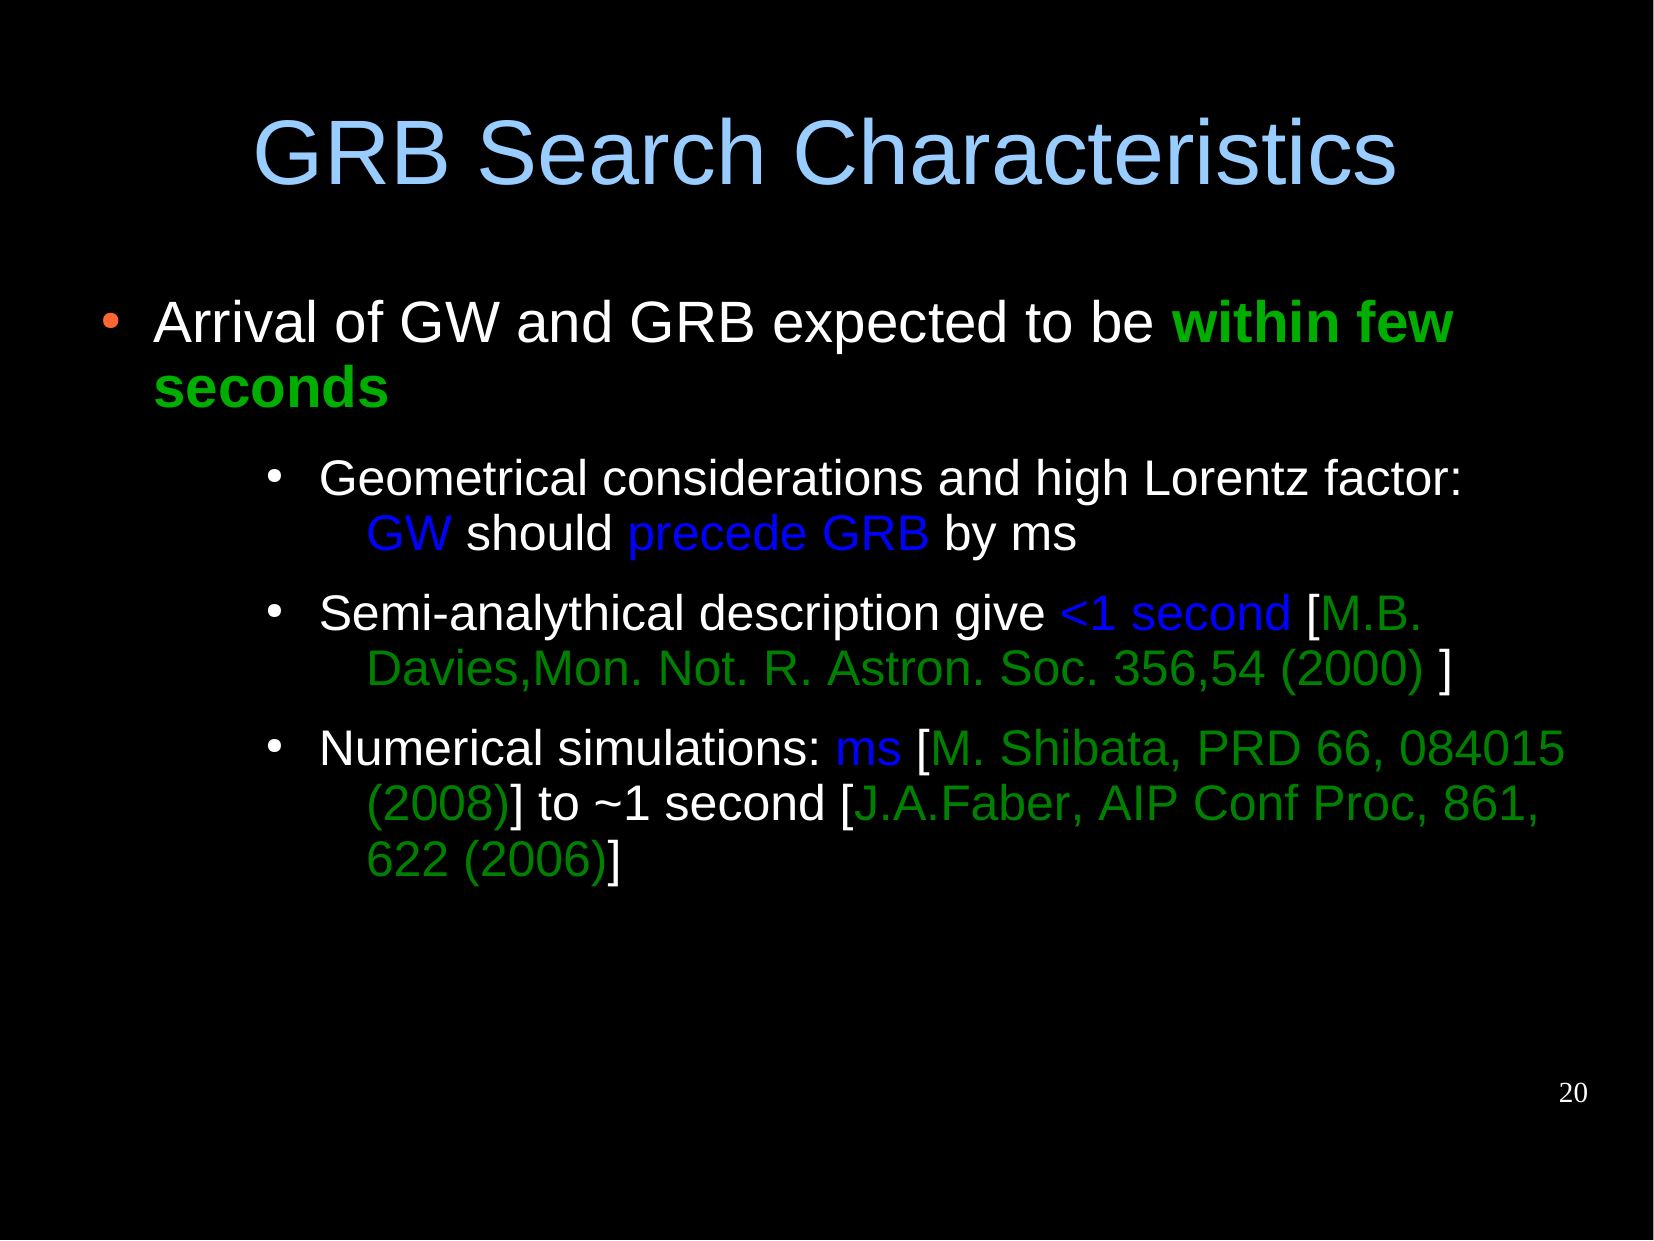

# GRB Search Characteristics
Arrival of GW and GRB expected to be within few seconds
Geometrical considerations and high Lorentz factor: GW should precede GRB by ms
Semi-analythical description give <1 second [M.B. Davies,Mon. Not. R. Astron. Soc. 356,54 (2000) ]
Numerical simulations: ms [M. Shibata, PRD 66, 084015 (2008)] to ~1 second [J.A.Faber, AIP Conf Proc, 861, 622 (2006)]
20